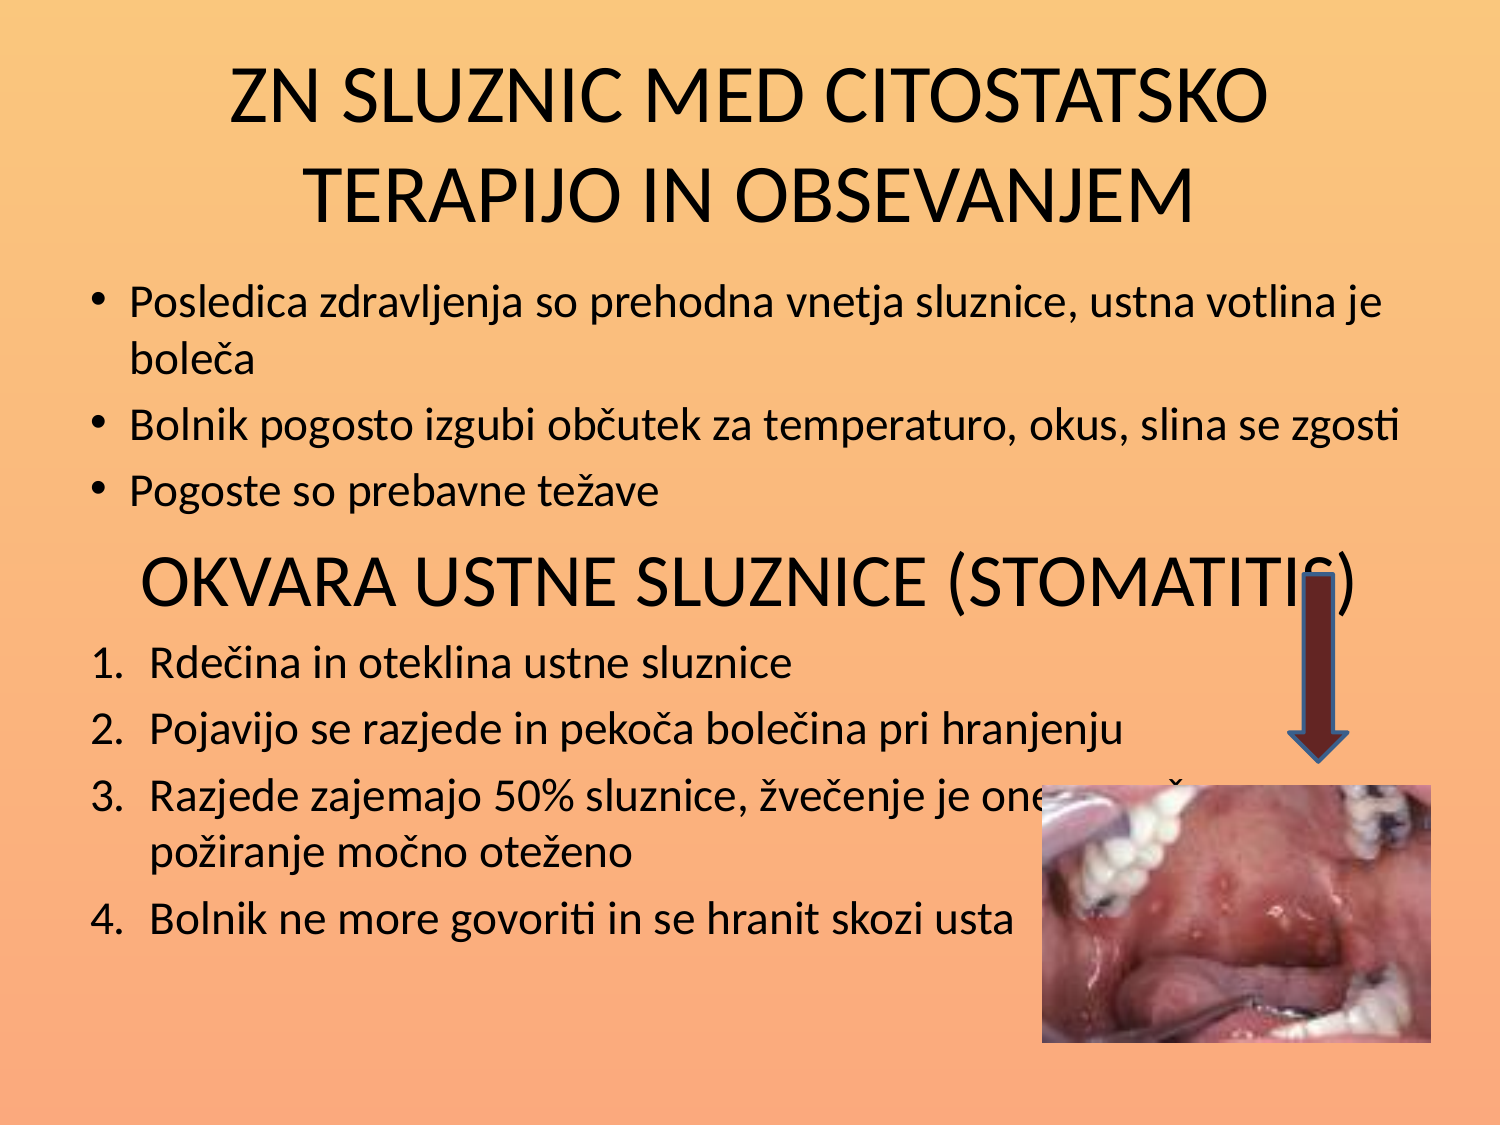

# ZN SLUZNIC MED CITOSTATSKO TERAPIJO IN OBSEVANJEM
Posledica zdravljenja so prehodna vnetja sluznice, ustna votlina je boleča
Bolnik pogosto izgubi občutek za temperaturo, okus, slina se zgosti
Pogoste so prebavne težave
OKVARA USTNE SLUZNICE (STOMATITIS)
Rdečina in oteklina ustne sluznice
Pojavijo se razjede in pekoča bolečina pri hranjenju
Razjede zajemajo 50% sluznice, žvečenje je onemogočeno, požiranje močno oteženo
Bolnik ne more govoriti in se hranit skozi usta